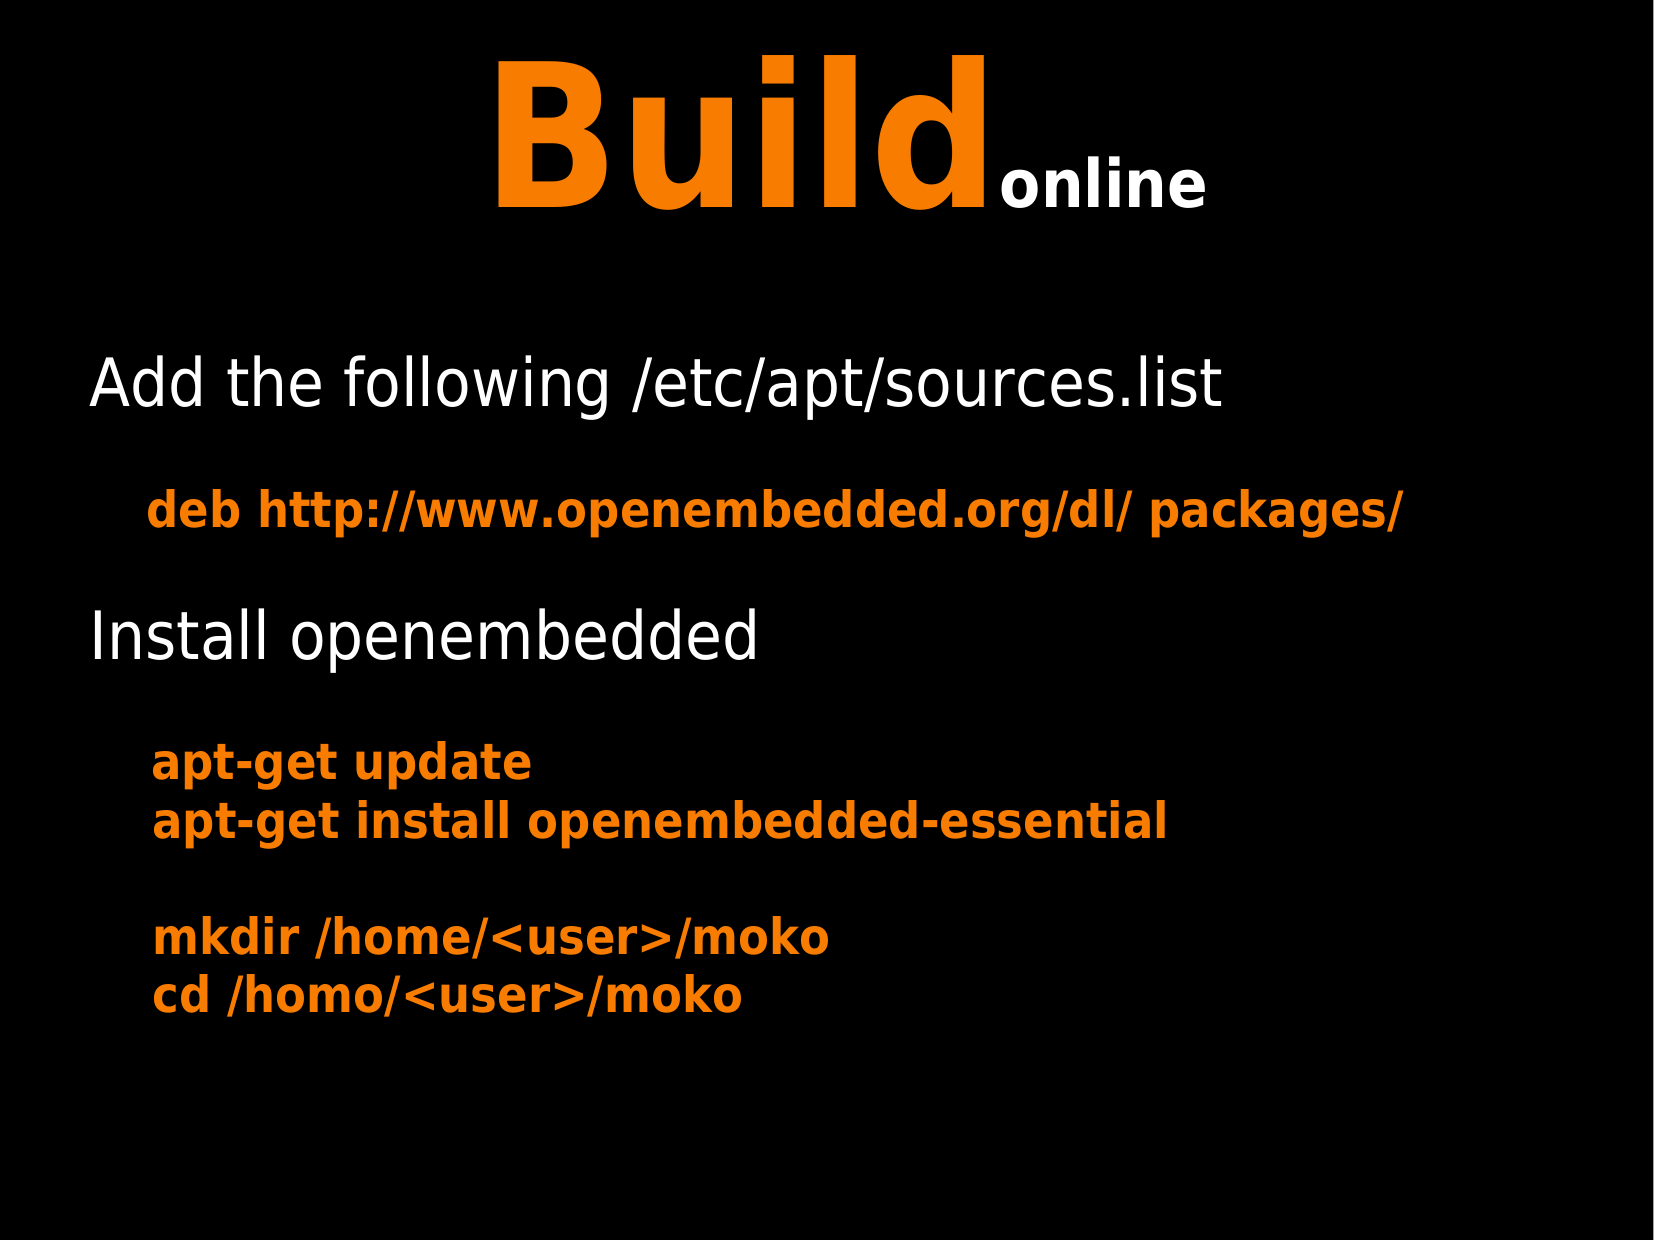

Buildonline
Add the following /etc/apt/sources.list
 deb http://www.openembedded.org/dl/ packages/
Install openembedded
 apt-get update
 apt-get install openembedded-essential
 mkdir /home/<user>/moko
 cd /homo/<user>/moko